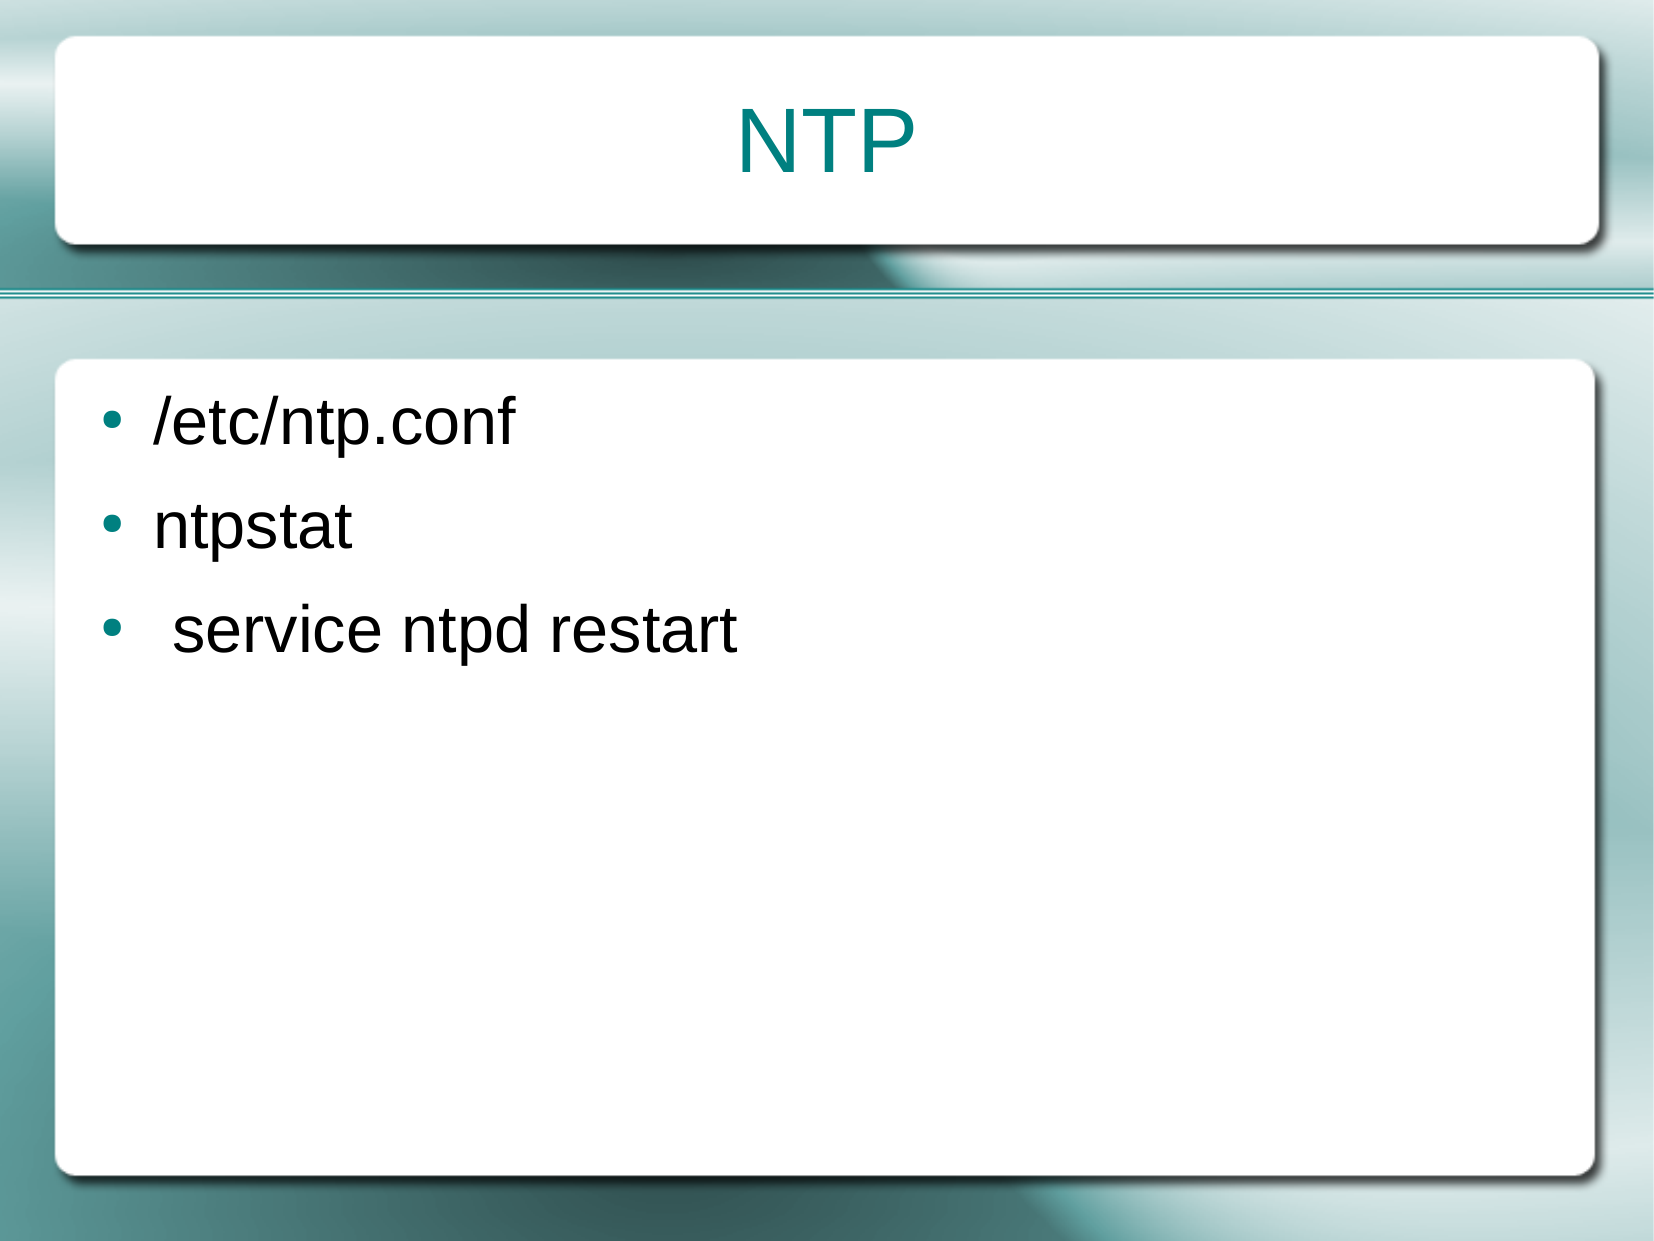

# NTP
/etc/ntp.conf
ntpstat
 service ntpd restart